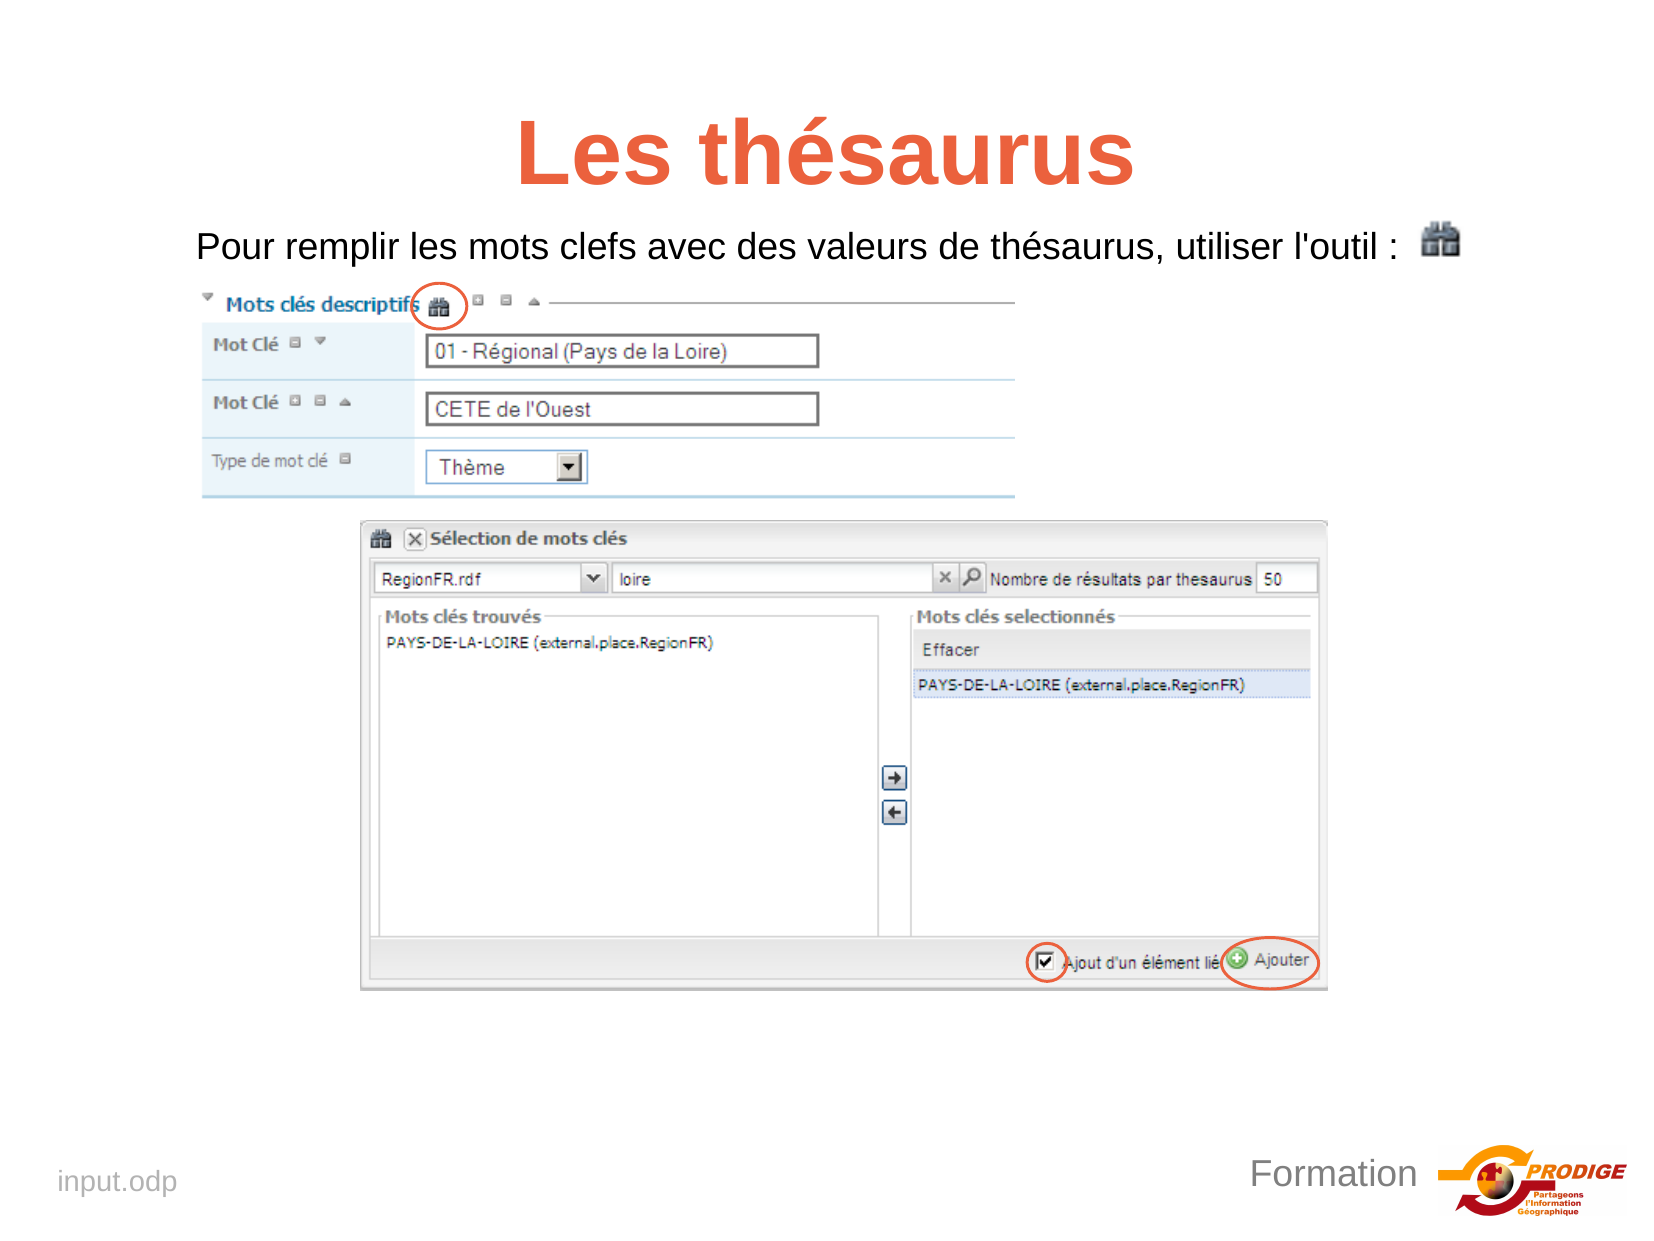

# Les thésaurus
Pour remplir les mots clefs avec des valeurs de thésaurus, utiliser l'outil :